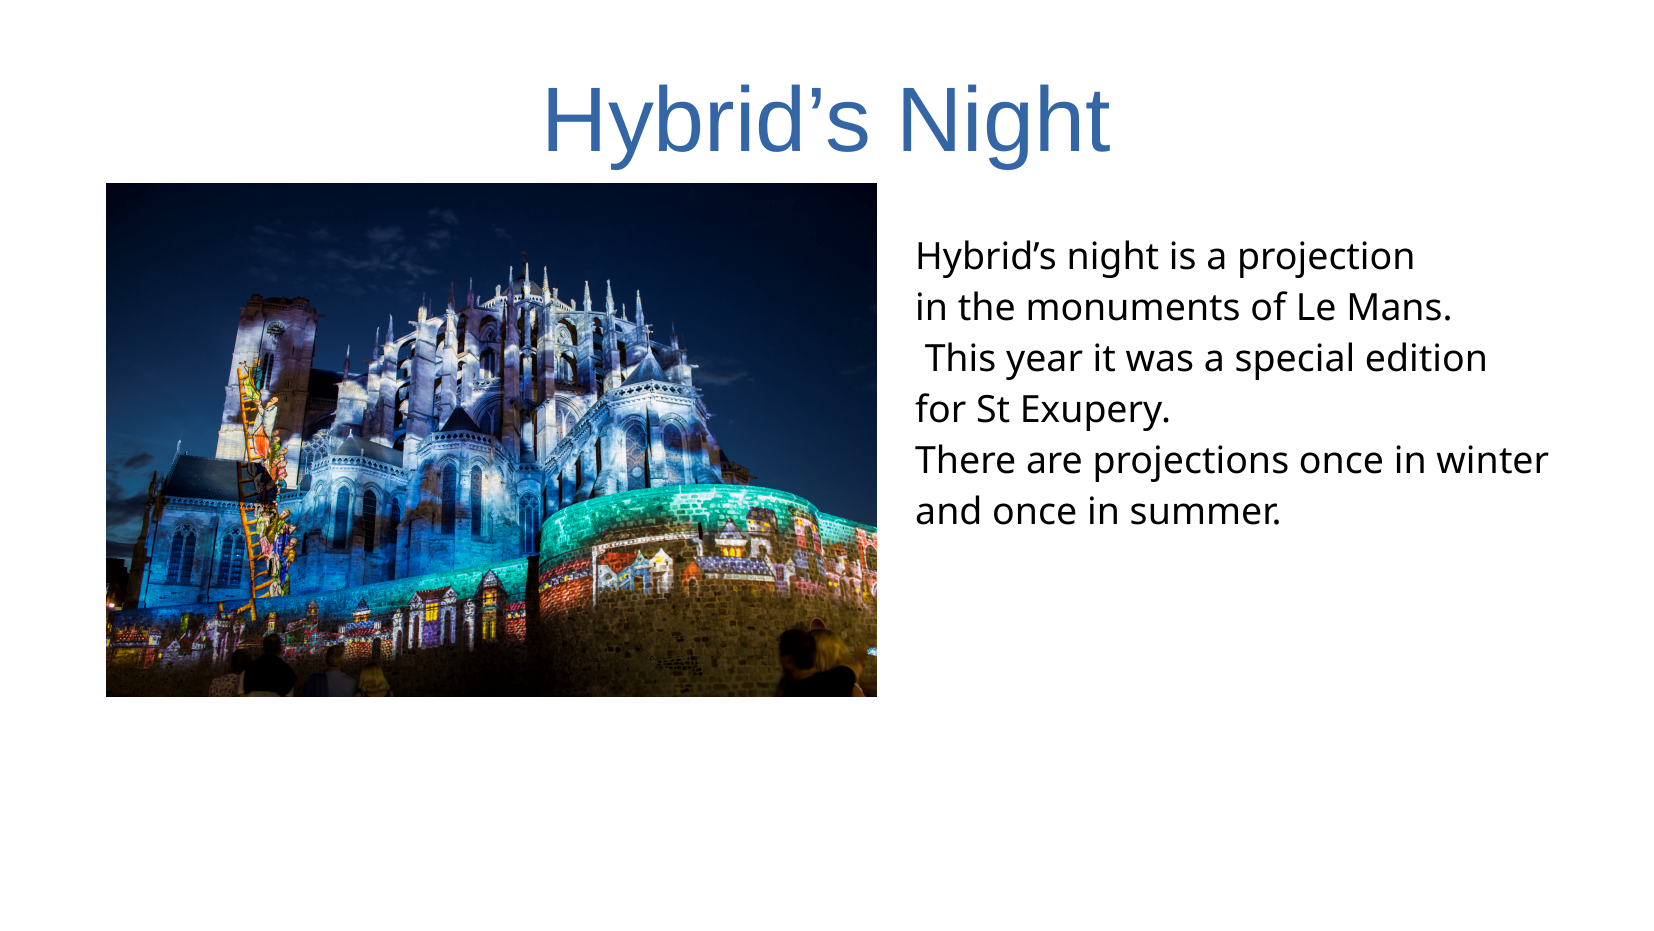

# Hybrid’s Night
Hybrid’s night is a projection
in the monuments of Le Mans.
 This year it was a special edition
for St Exupery.
There are projections once in winter
and once in summer.